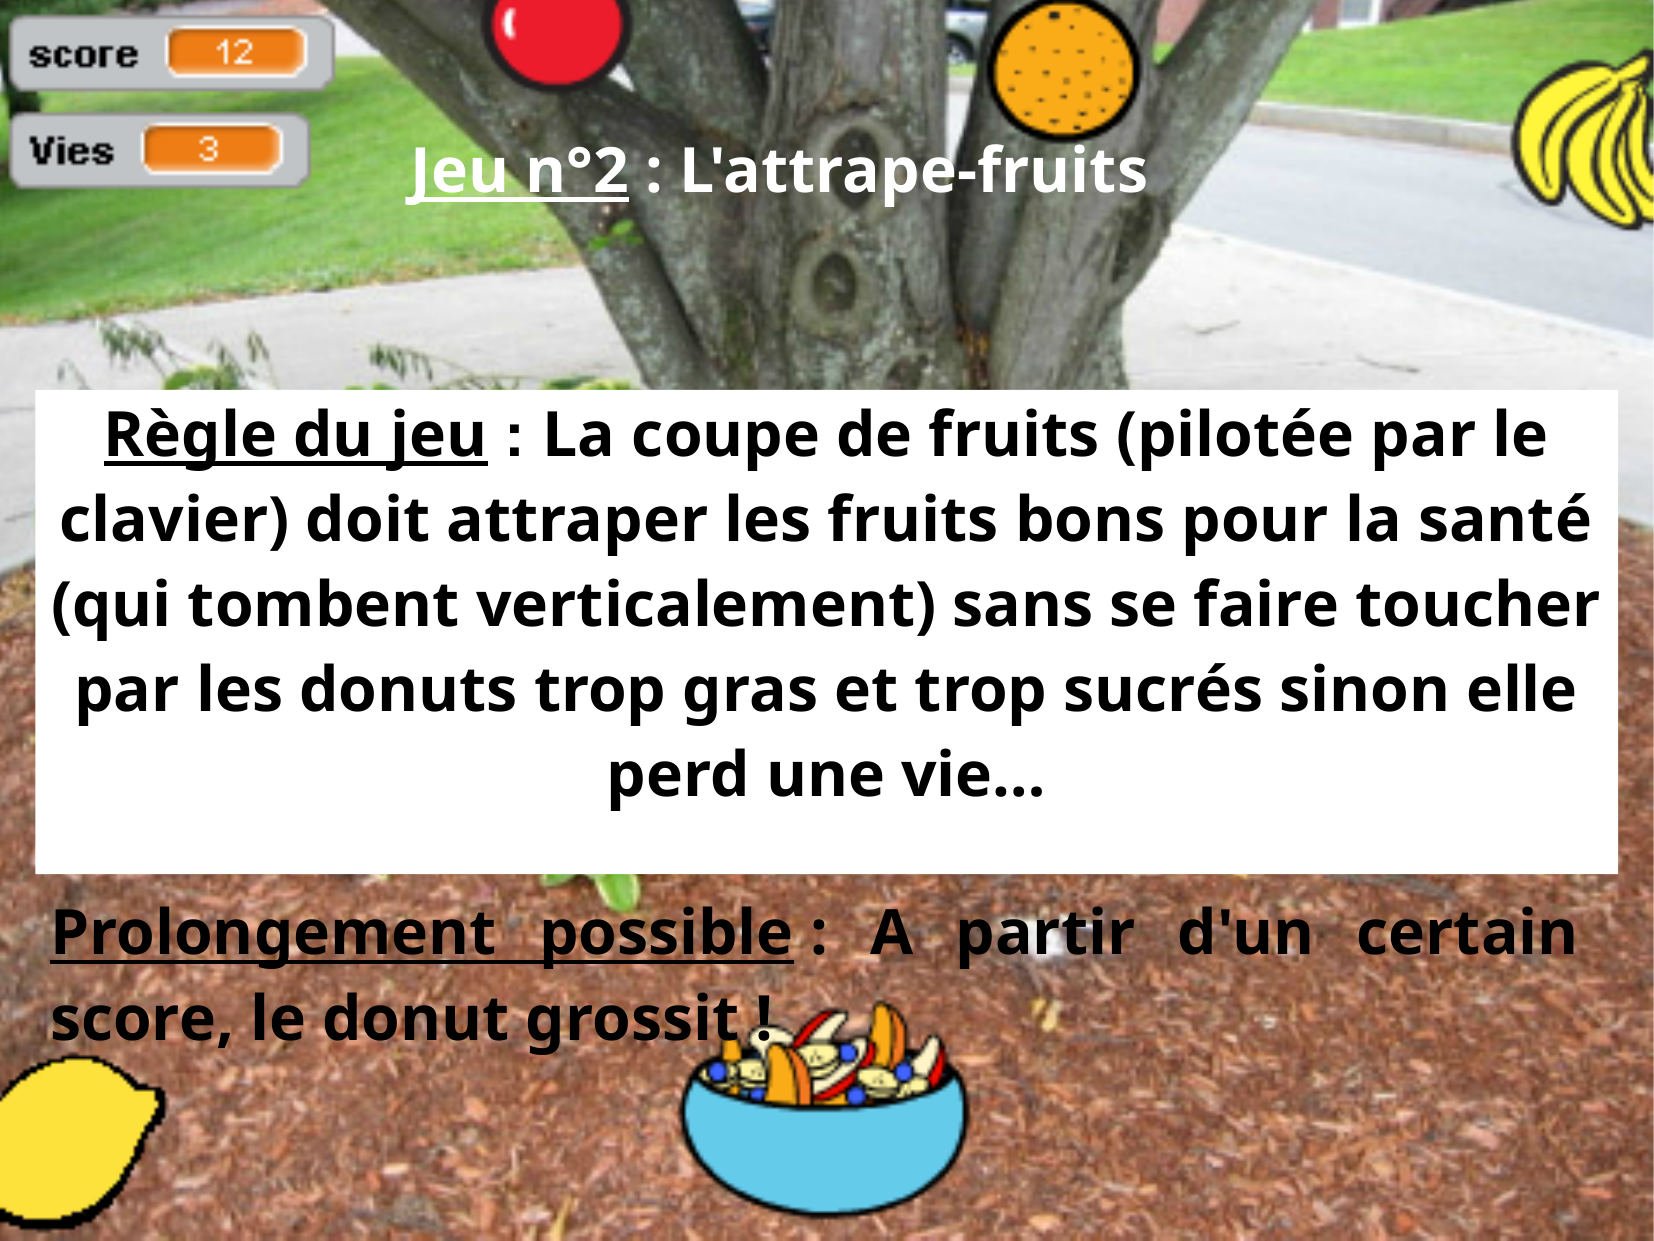

Jeu n°2 : L'attrape-fruits
# Règle du jeu : La coupe de fruits (pilotée par le clavier) doit attraper les fruits bons pour la santé (qui tombent verticalement) sans se faire toucher par les donuts trop gras et trop sucrés sinon elle perd une vie…
Prolongement possible : A partir d'un certain score, le donut grossit !